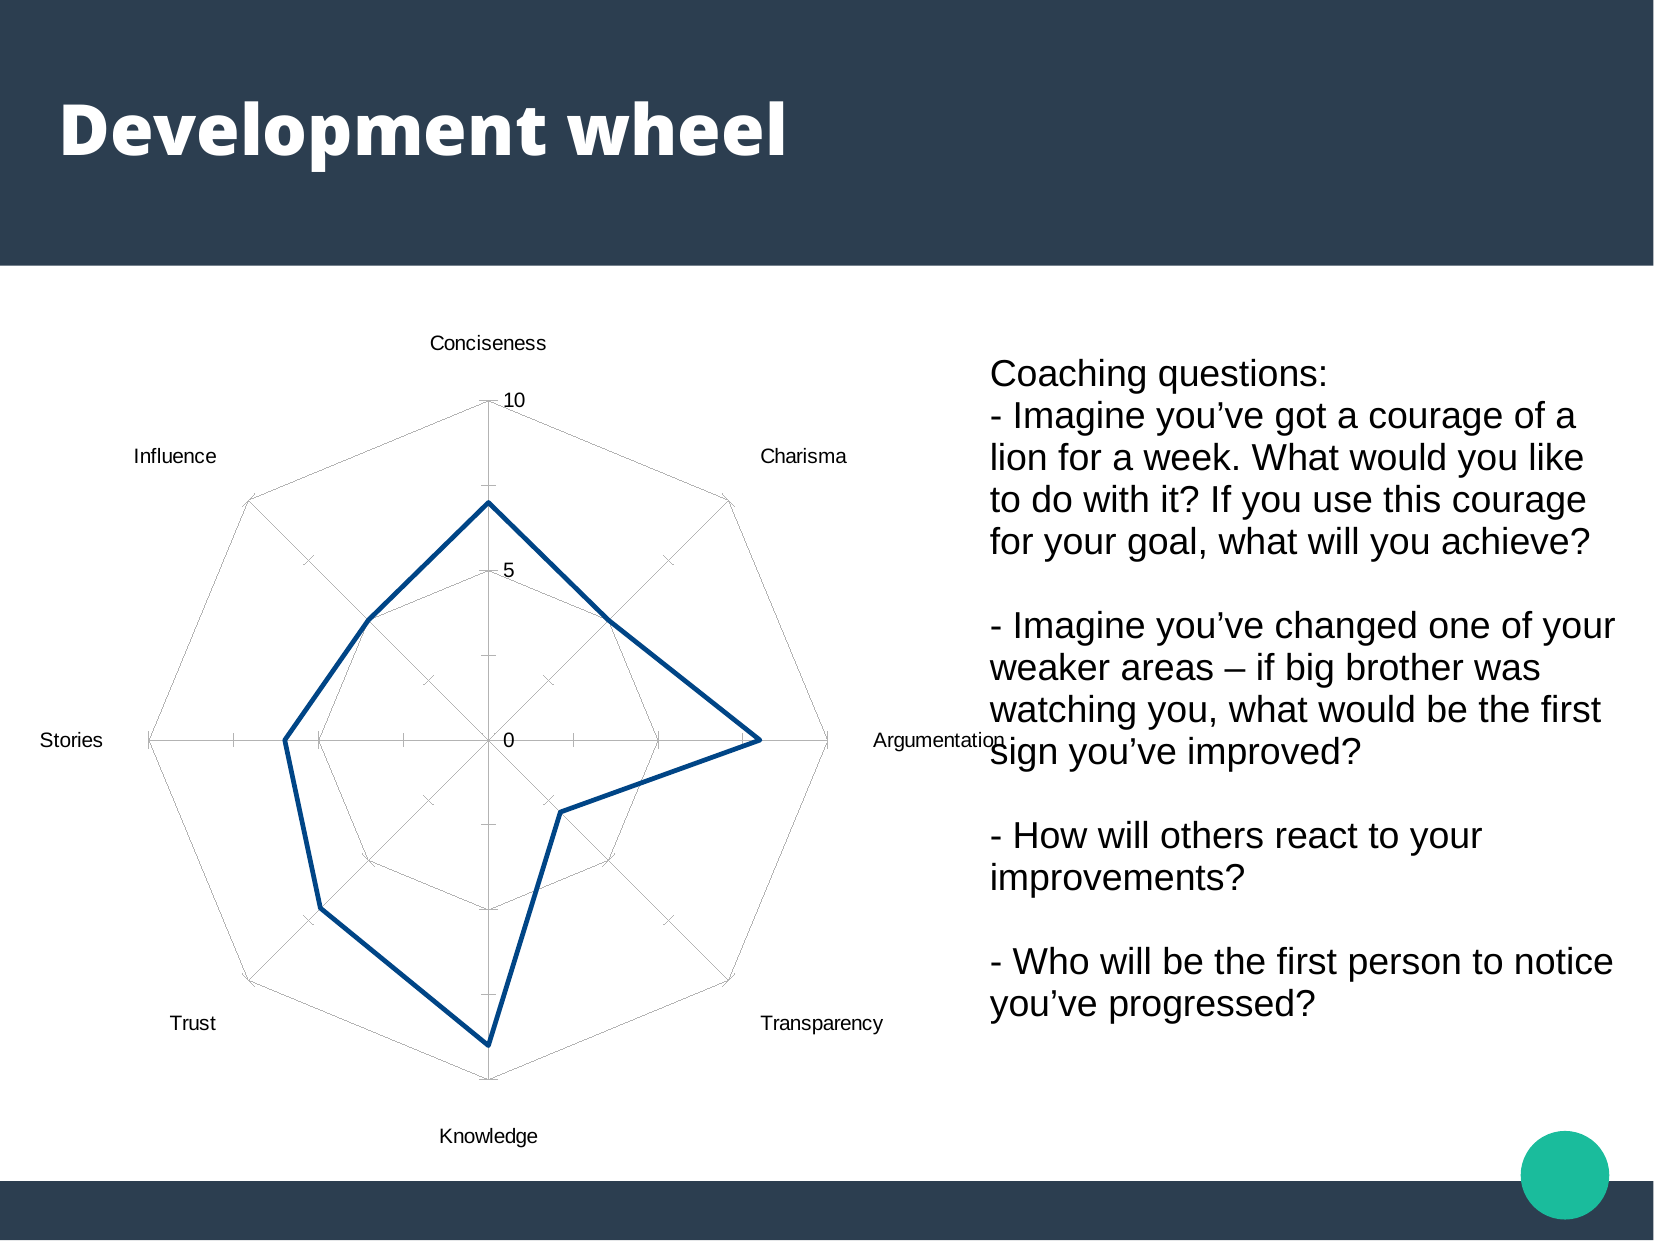

# Development wheel
### Chart
| Category | Column 1 |
|---|---|
| Conciseness | 7.0 |
| Influence | 5.0 |
| Stories | 6.0 |
| Trust | 7.0 |
| Knowledge | 9.0 |
| Transparency | 3.0 |
| Argumentation | 8.0 |
| Charisma | 5.0 |Coaching questions:
- Imagine you’ve got a courage of a lion for a week. What would you like to do with it? If you use this courage for your goal, what will you achieve?
- Imagine you’ve changed one of your weaker areas – if big brother was watching you, what would be the first sign you’ve improved?
- How will others react to your improvements?
- Who will be the first person to notice you’ve progressed?